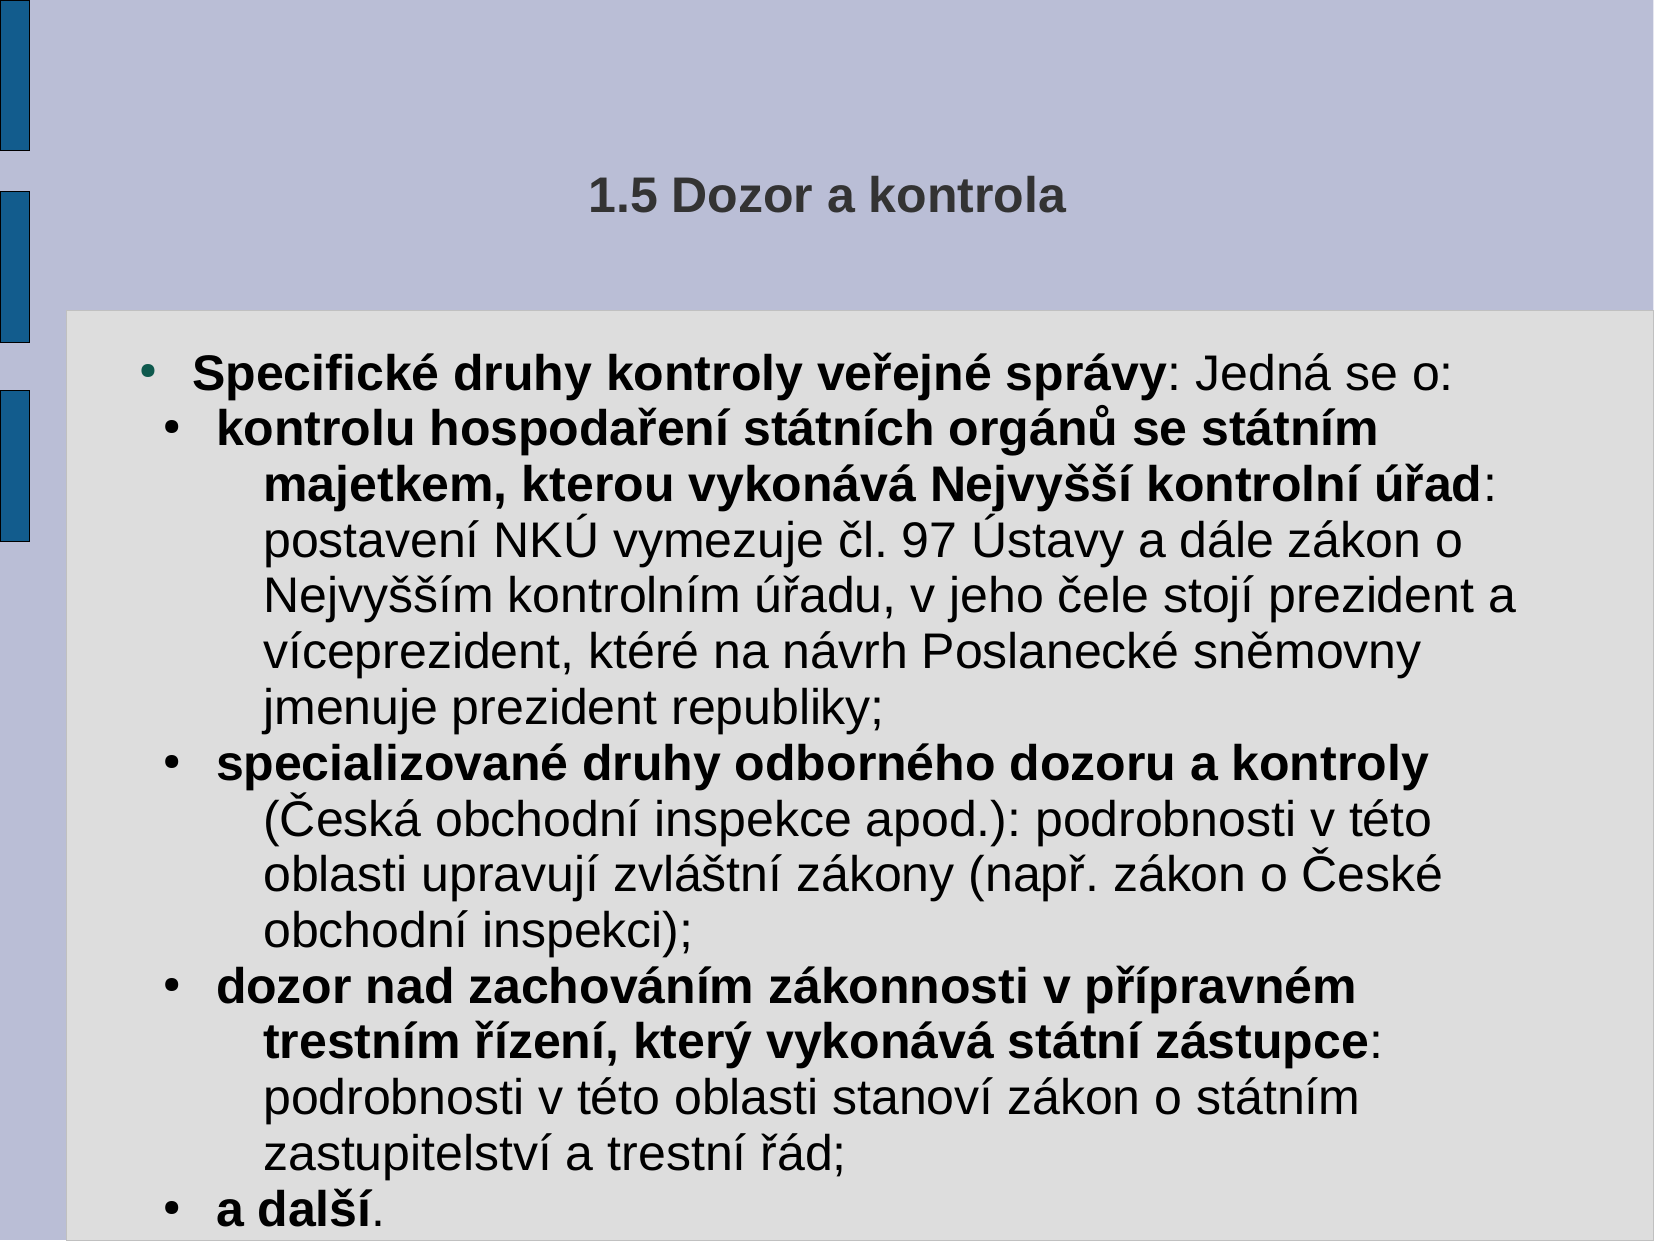

# 1.5 Dozor a kontrola
Specifické druhy kontroly veřejné správy: Jedná se o:
kontrolu hospodaření státních orgánů se státním majetkem, kterou vykonává Nejvyšší kontrolní úřad: postavení NKÚ vymezuje čl. 97 Ústavy a dále zákon o Nejvyšším kontrolním úřadu, v jeho čele stojí prezident a víceprezident, ktéré na návrh Poslanecké sněmovny jmenuje prezident republiky;
specializované druhy odborného dozoru a kontroly (Česká obchodní inspekce apod.): podrobnosti v této oblasti upravují zvláštní zákony (např. zákon o České obchodní inspekci);
dozor nad zachováním zákonnosti v přípravném trestním řízení, který vykonává státní zástupce: podrobnosti v této oblasti stanoví zákon o státním zastupitelství a trestní řád;
a další.